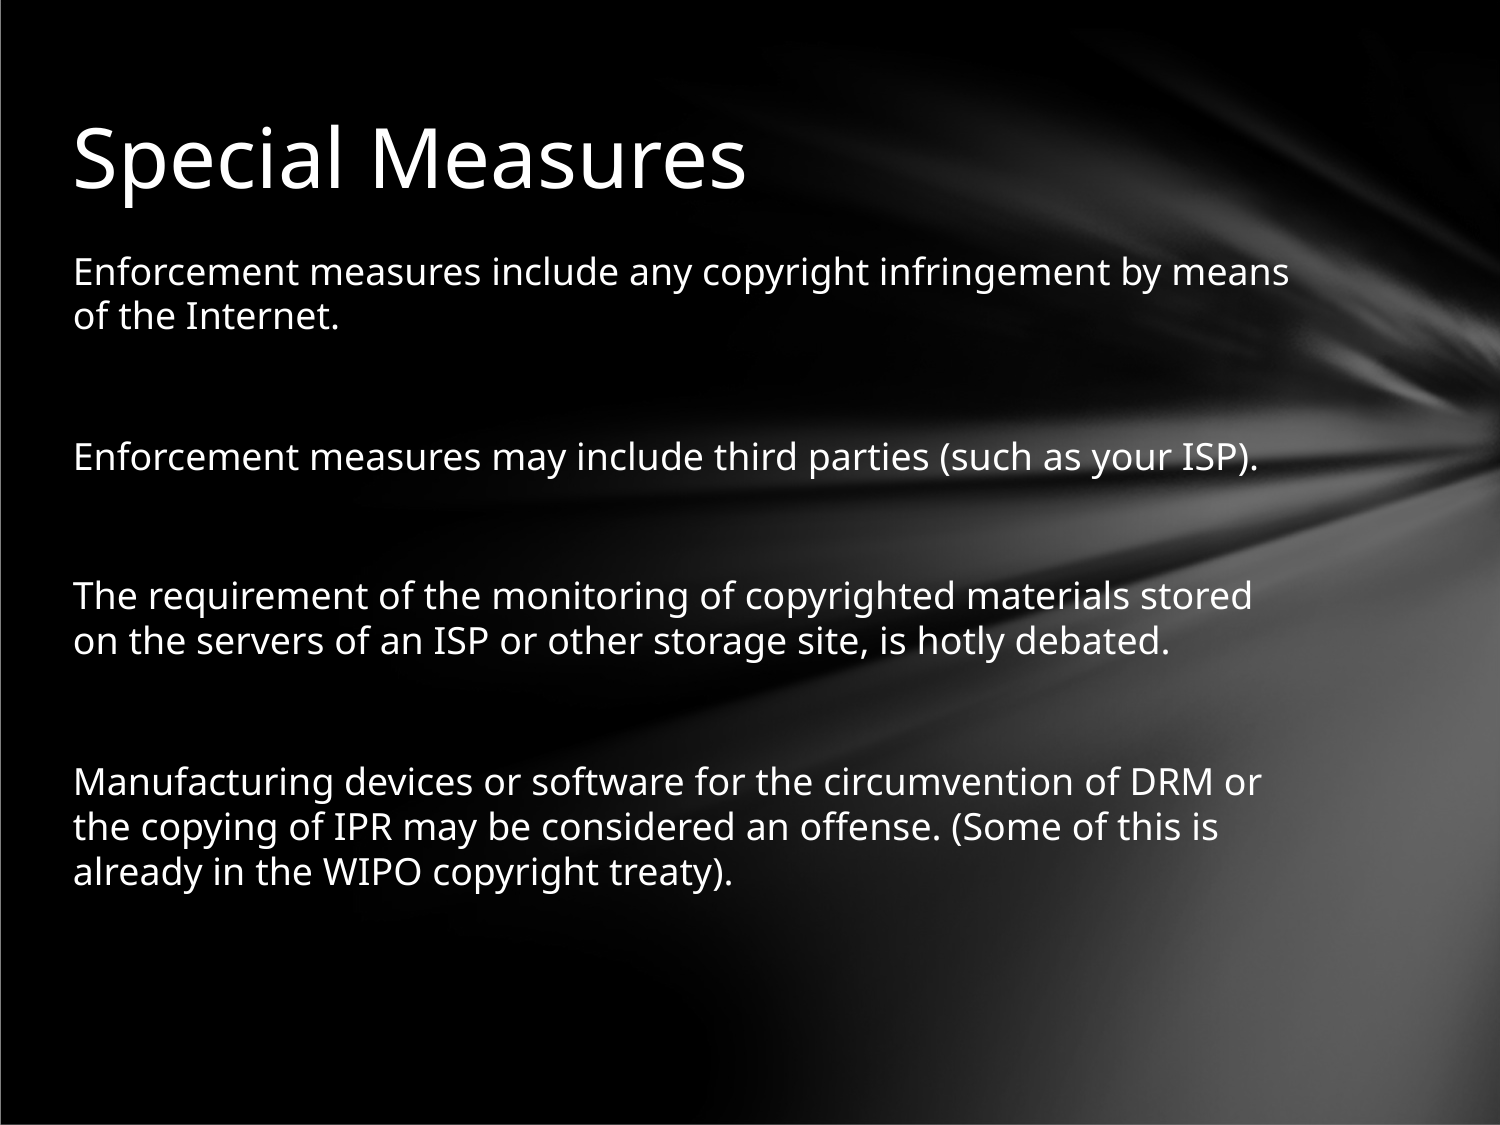

Special Measures
# Enforcement measures include any copyright infringement by means of the Internet.
Enforcement measures may include third parties (such as your ISP).
The requirement of the monitoring of copyrighted materials stored on the servers of an ISP or other storage site, is hotly debated.
Manufacturing devices or software for the circumvention of DRM or the copying of IPR may be considered an offense. (Some of this is already in the WIPO copyright treaty).